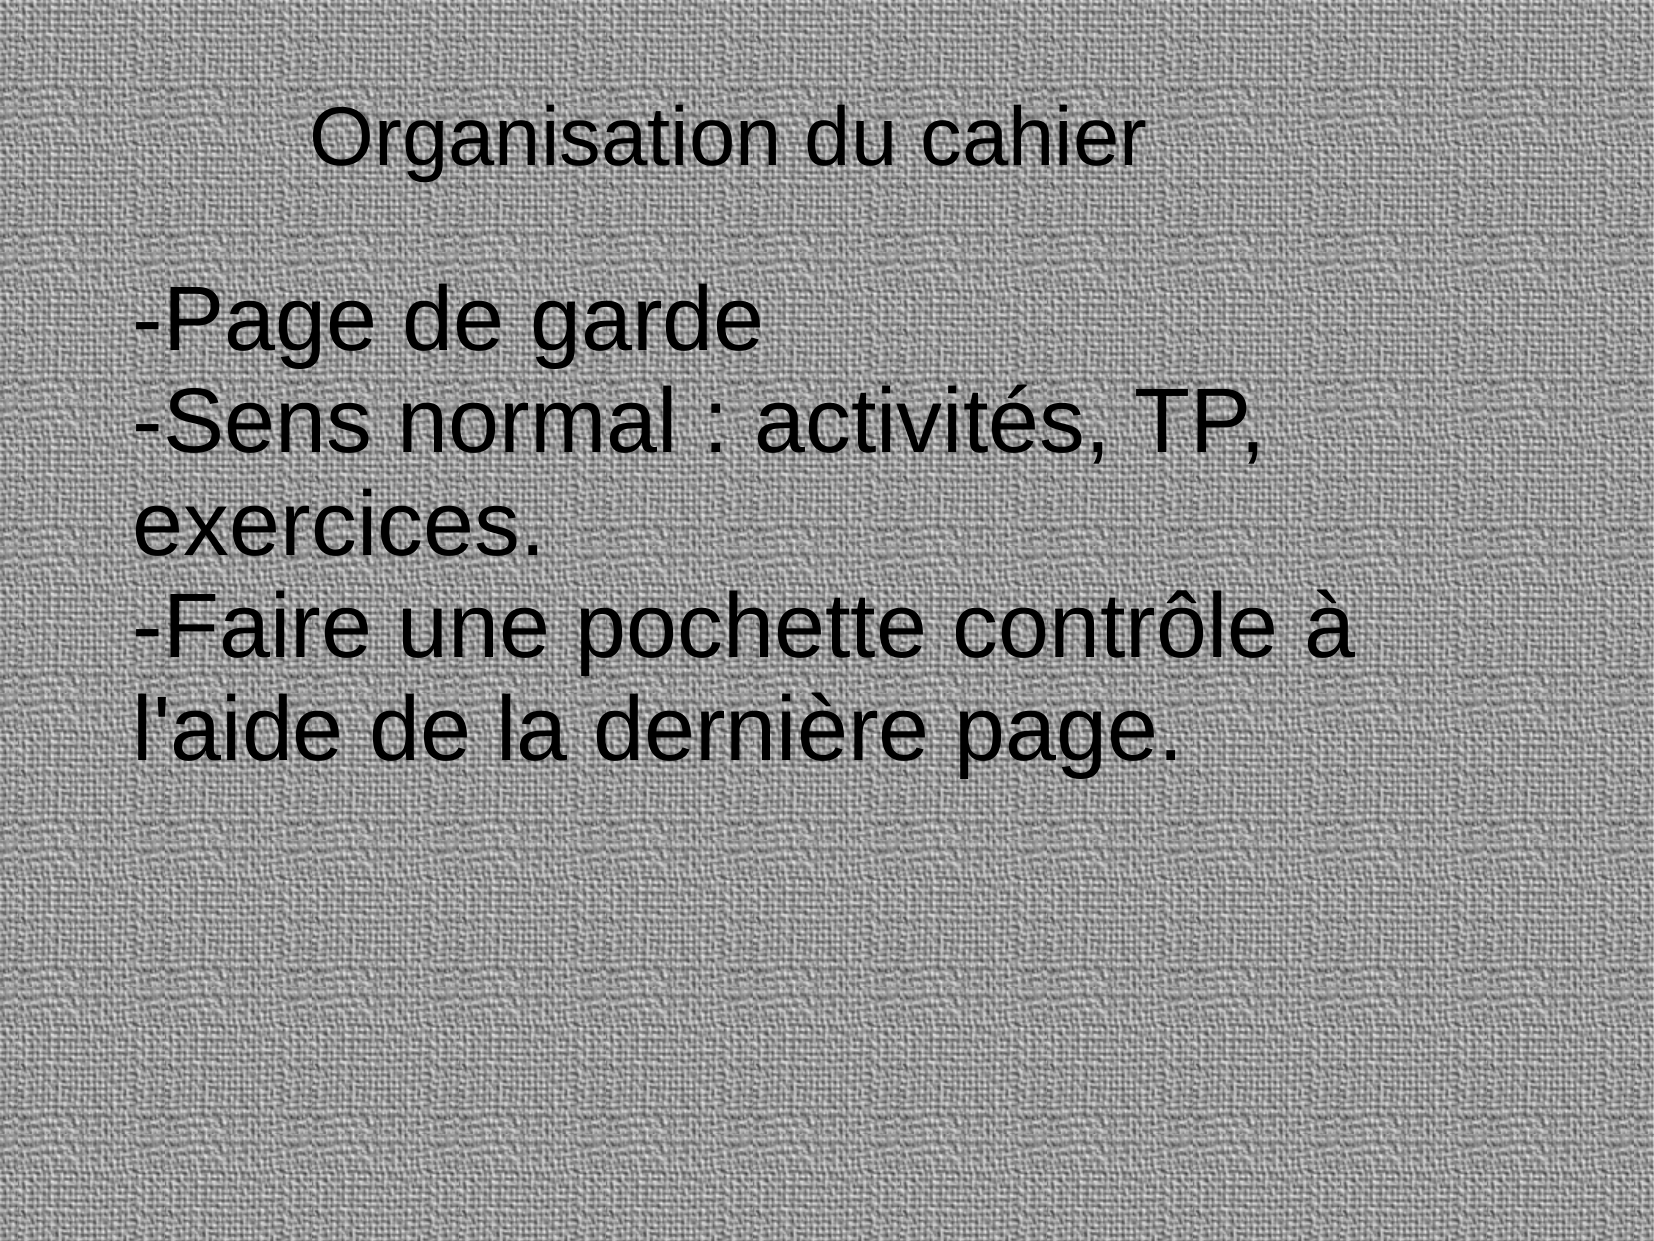

Organisation du cahier
-Page de garde
-Sens normal : activités, TP, exercices.
-Faire une pochette contrôle à l'aide de la dernière page.